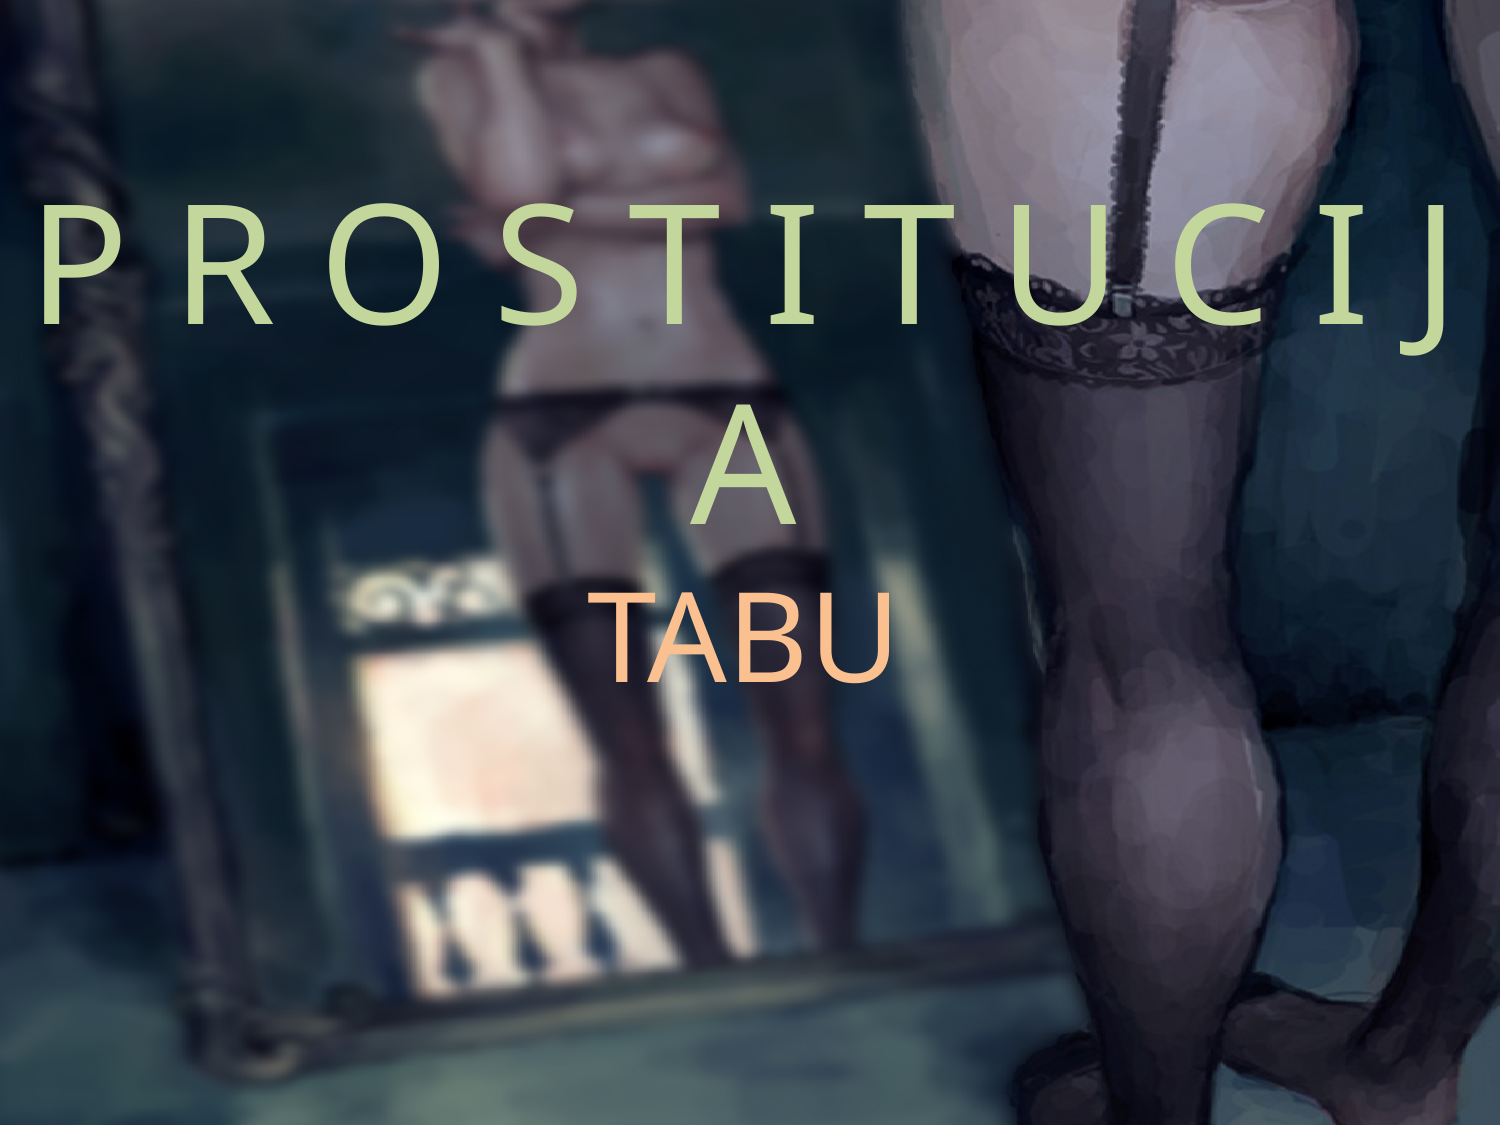

# P R O S T I T U C I J A TABU